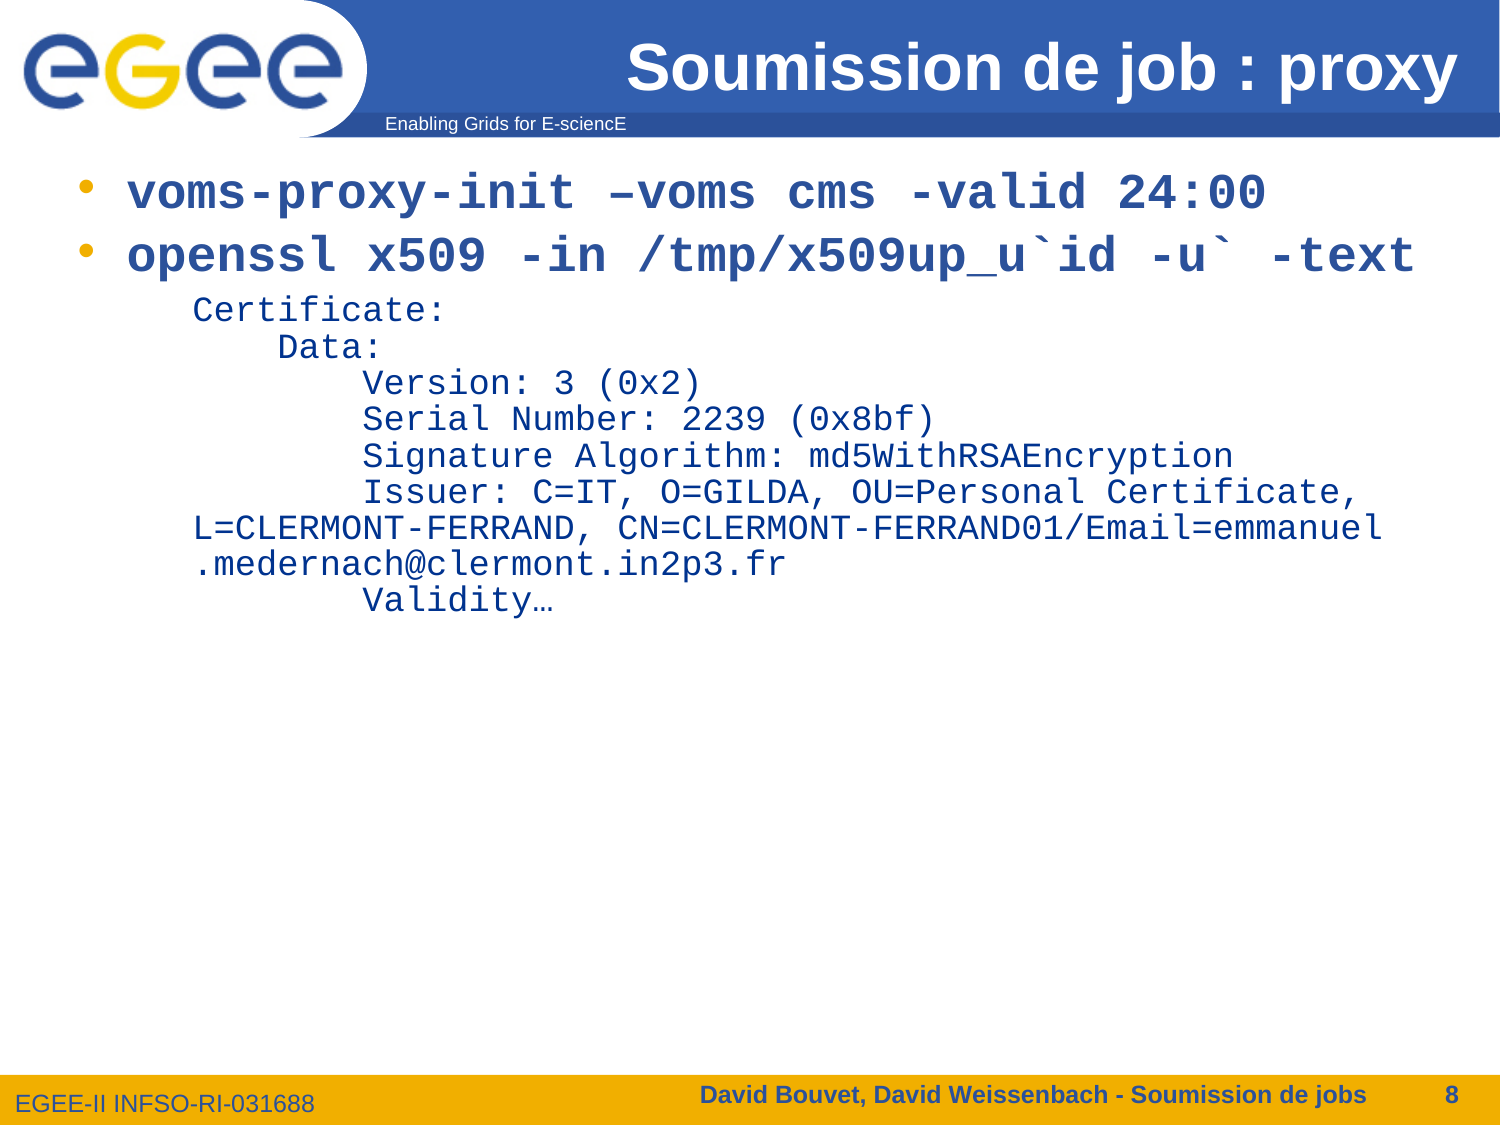

# Soumission de job : proxy
voms-proxy-init –voms cms -valid 24:00
openssl x509 -in /tmp/x509up_u`id -u` -text
	Certificate:
 Data:
 Version: 3 (0x2)
 Serial Number: 2239 (0x8bf)
 Signature Algorithm: md5WithRSAEncryption
 Issuer: C=IT, O=GILDA, OU=Personal Certificate, L=CLERMONT-FERRAND, CN=CLERMONT-FERRAND01/Email=emmanuel
.medernach@clermont.in2p3.fr
 Validity…
David Bouvet, David Weissenbach - Soumission de jobs
8